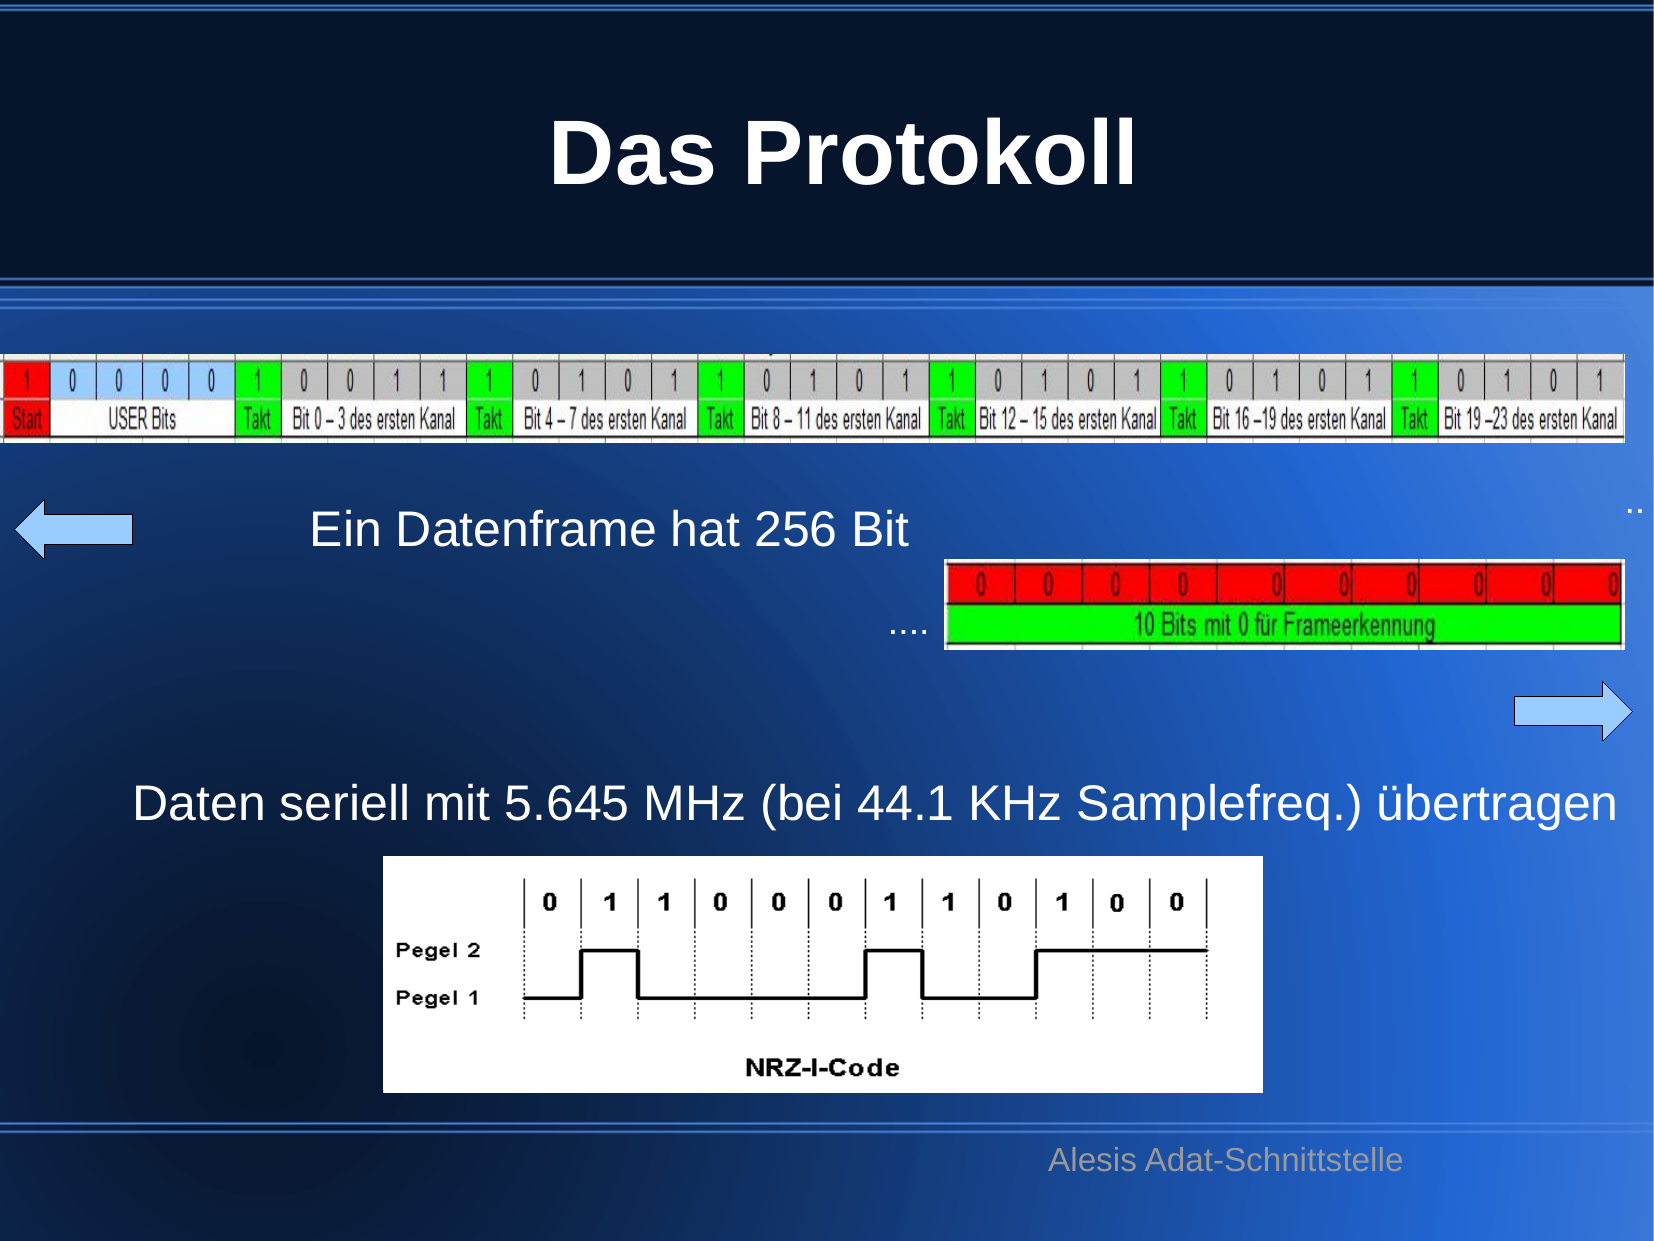

# Das Protokoll
..
Ein Datenframe hat 256 Bit
....
Daten seriell mit 5.645 MHz (bei 44.1 KHz Samplefreq.) übertragen
Alesis Adat-Schnittstelle